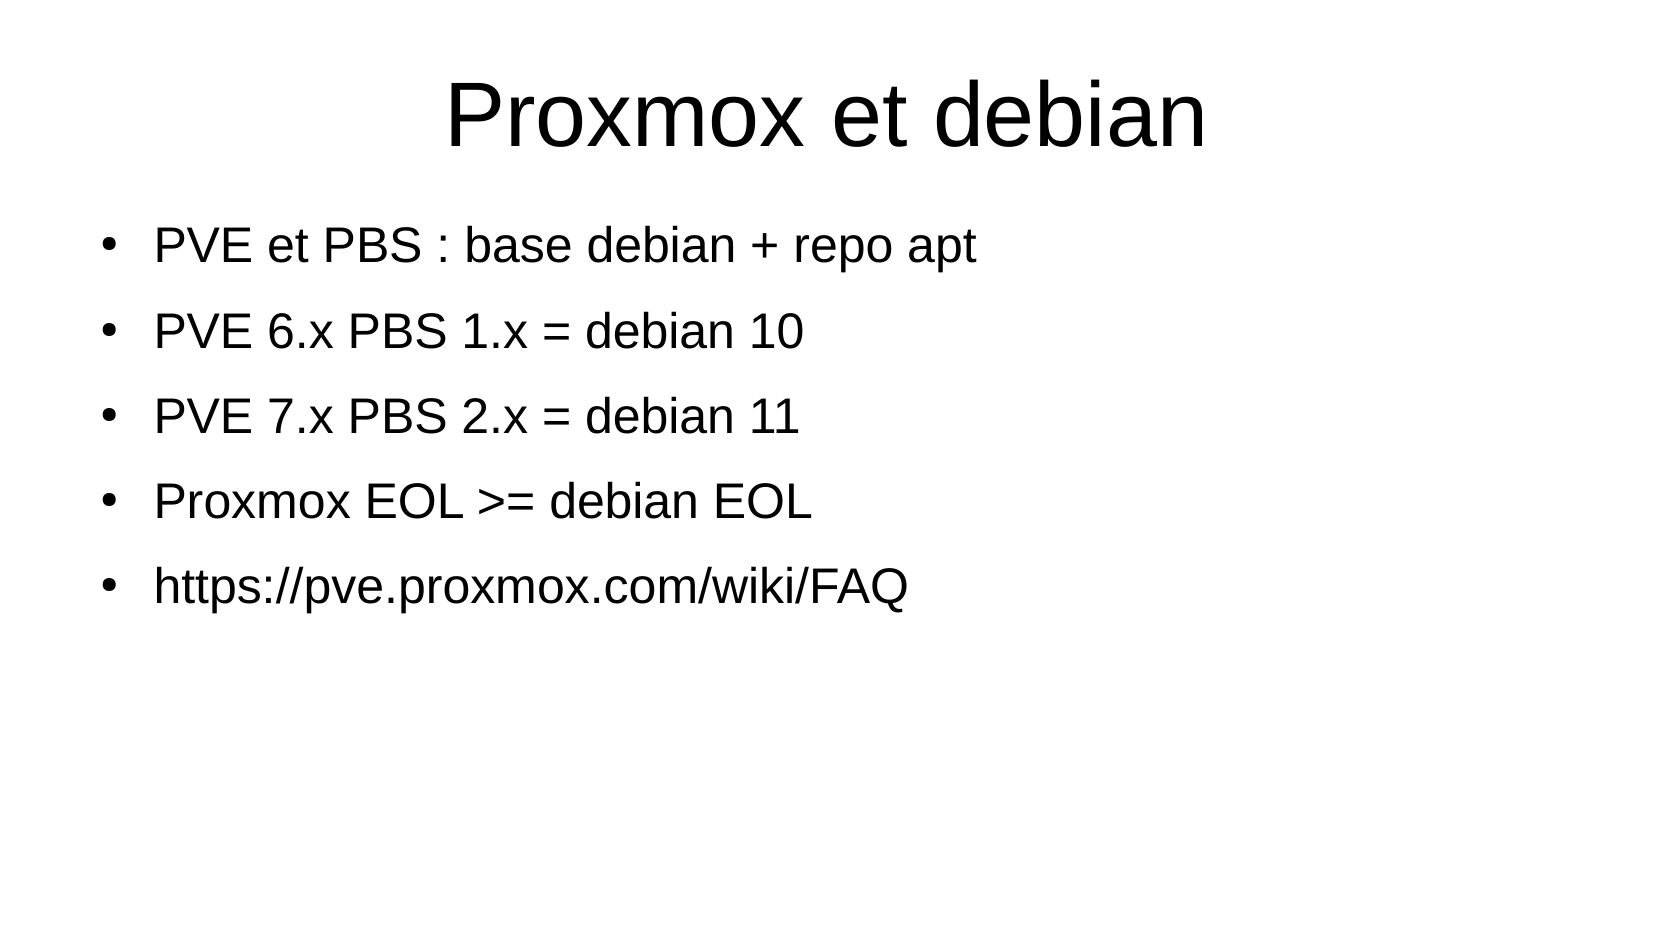

# Proxmox et debian
PVE et PBS : base debian + repo apt
PVE 6.x PBS 1.x = debian 10
PVE 7.x PBS 2.x = debian 11
Proxmox EOL >= debian EOL
https://pve.proxmox.com/wiki/FAQ